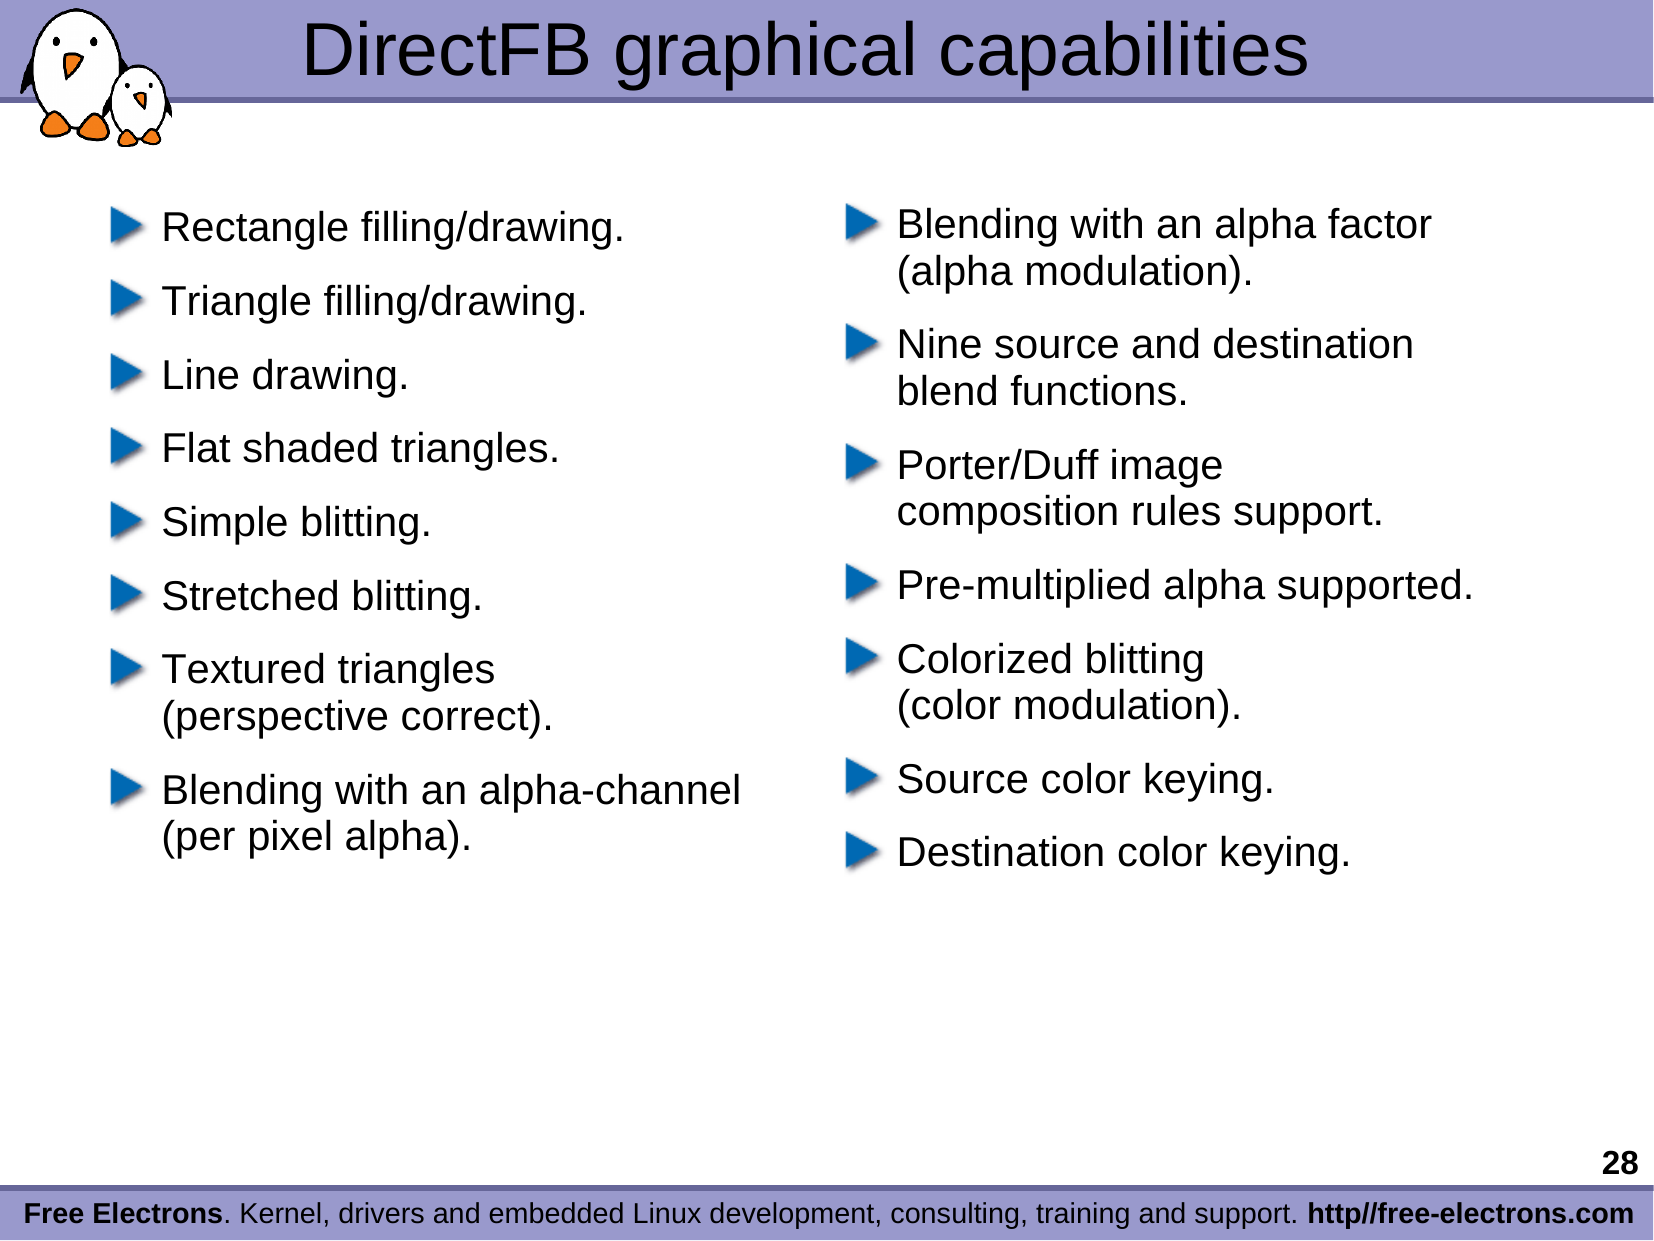

# DirectFB graphical capabilities
Blending with an alpha factor
(alpha modulation).
Nine source and destination
blend functions.
Porter/Duff image
composition rules support.
Pre-multiplied alpha supported.
Colorized blitting
(color modulation).
Source color keying.
Destination color keying.
Rectangle filling/drawing.
Triangle filling/drawing.
Line drawing.
Flat shaded triangles.
Simple blitting.
Stretched blitting.
Textured triangles
(perspective correct).
Blending with an alpha-channel
(per pixel alpha).